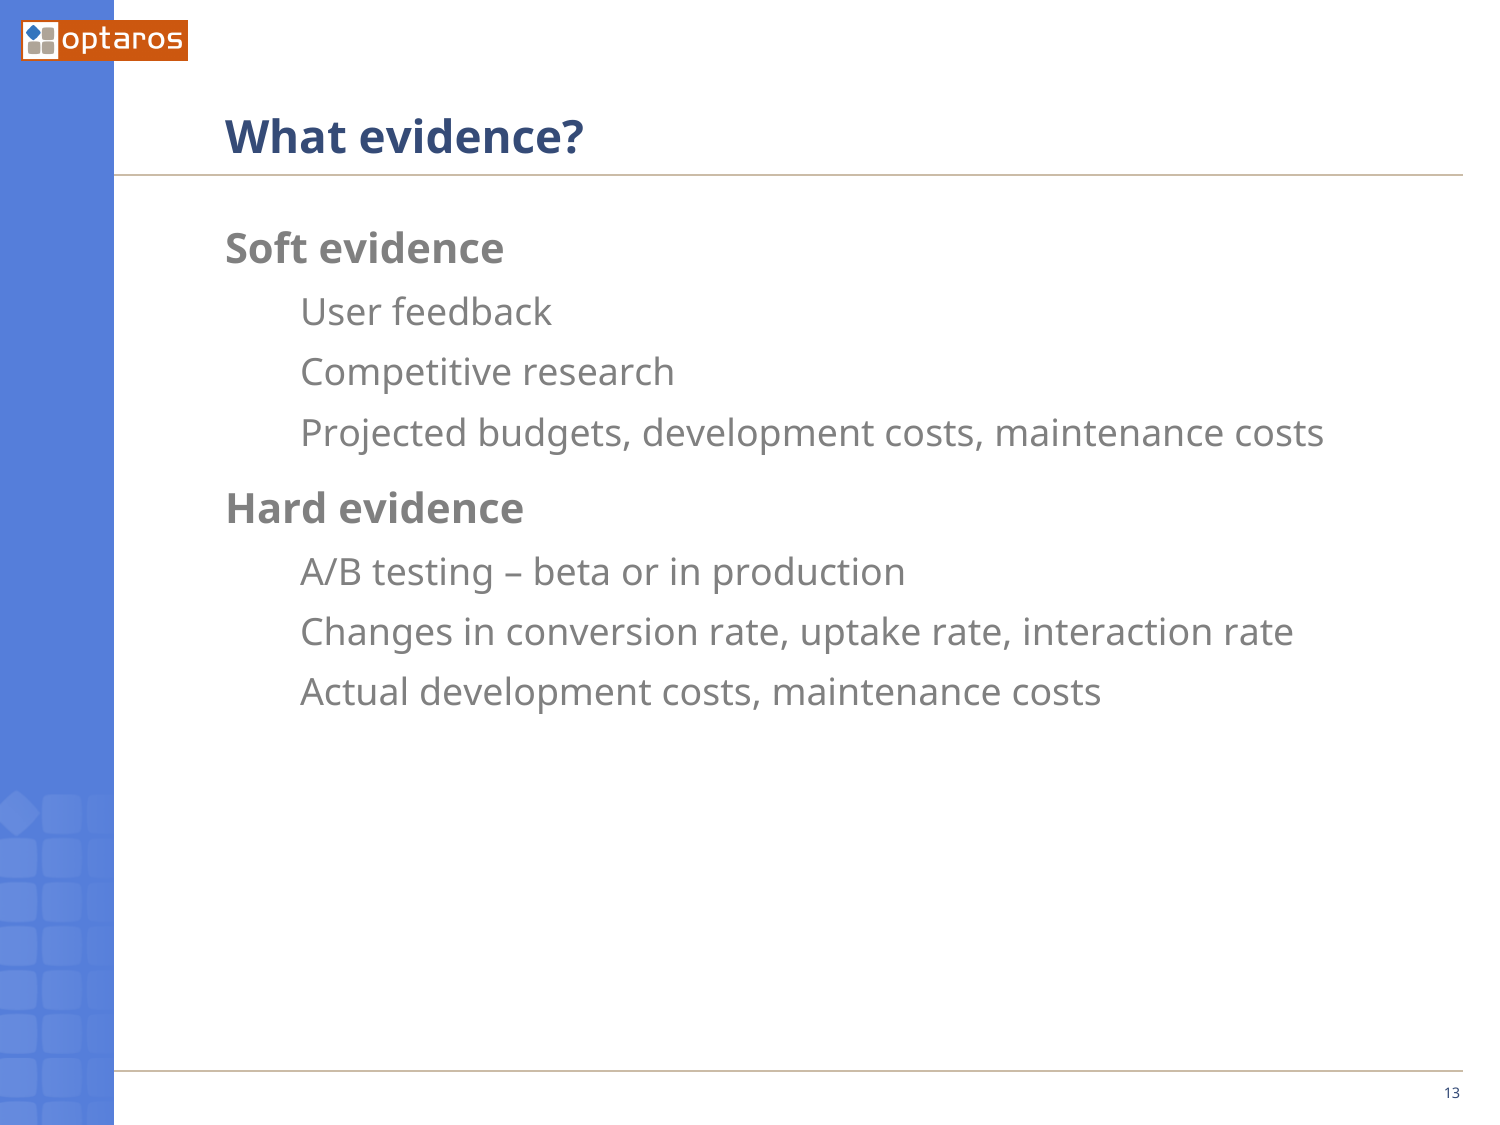

# What evidence?
Soft evidence
User feedback
Competitive research
Projected budgets, development costs, maintenance costs
Hard evidence
A/B testing – beta or in production
Changes in conversion rate, uptake rate, interaction rate
Actual development costs, maintenance costs